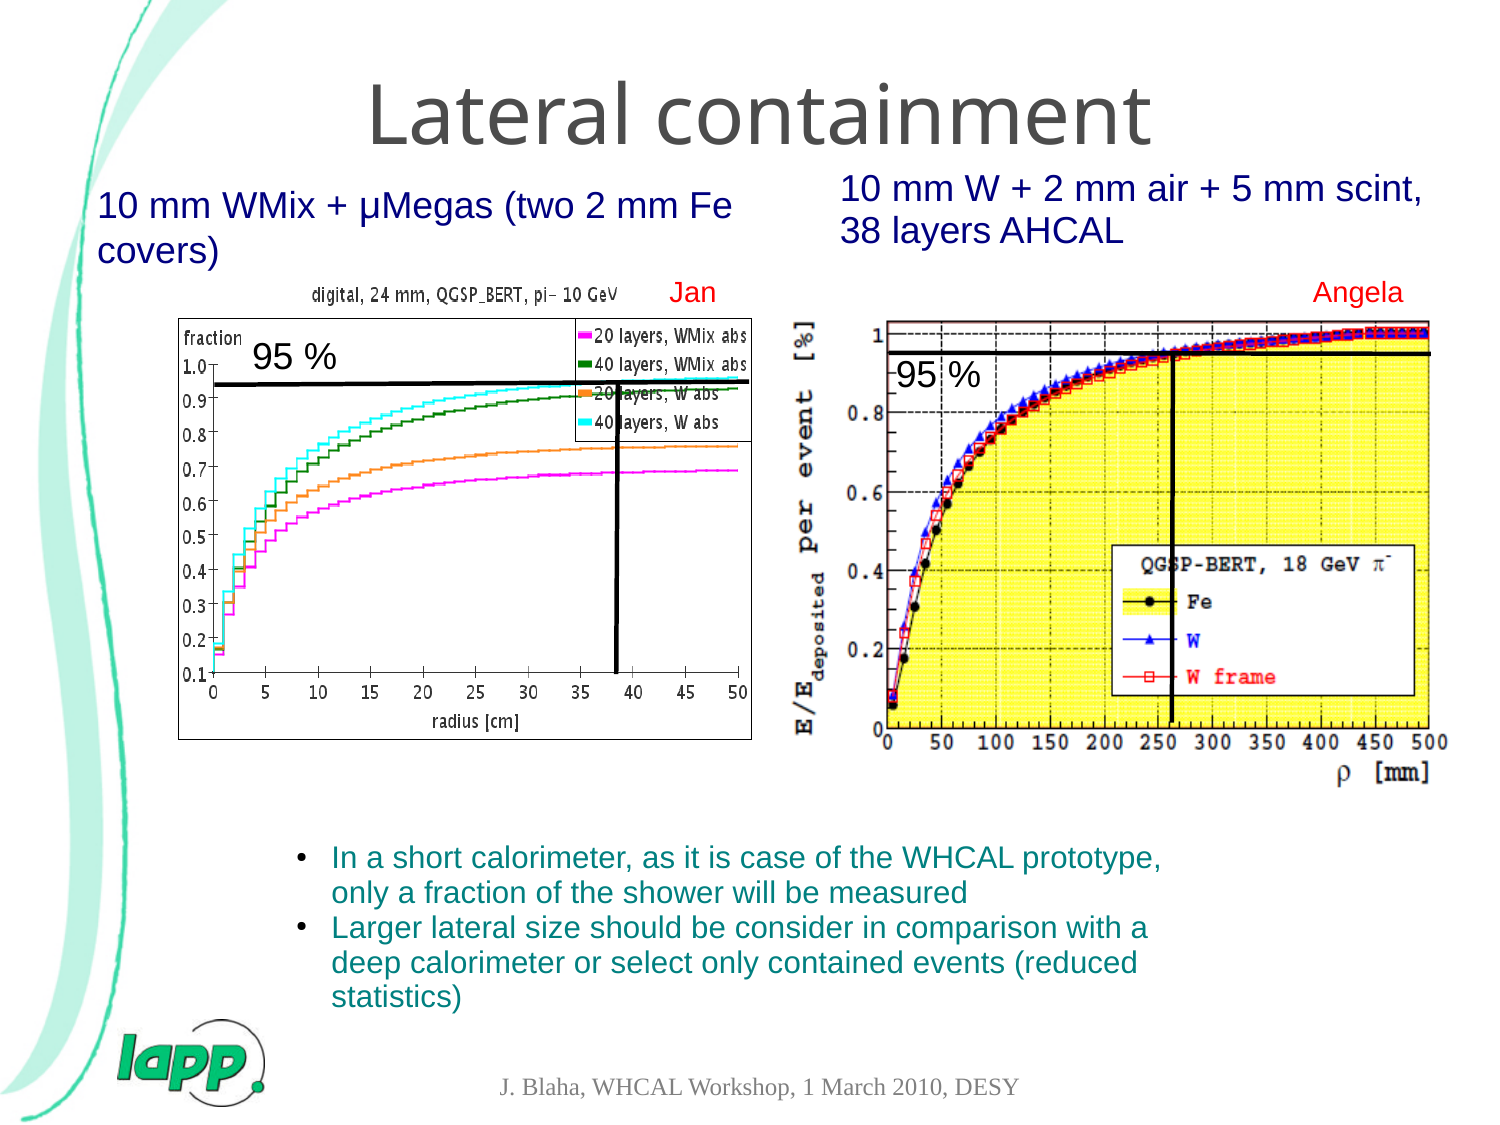

Lateral containment
#
10 mm W + 2 mm air + 5 mm scint,
38 layers AHCAL
10 mm WMix + µMegas (two 2 mm Fe covers)
Jan
Angela
95 %
95 %
In a short calorimeter, as it is case of the WHCAL prototype, only a fraction of the shower will be measured
Larger lateral size should be consider in comparison with a deep calorimeter or select only contained events (reduced statistics)
J. Blaha, WHCAL Workshop, 1 March 2010, DESY